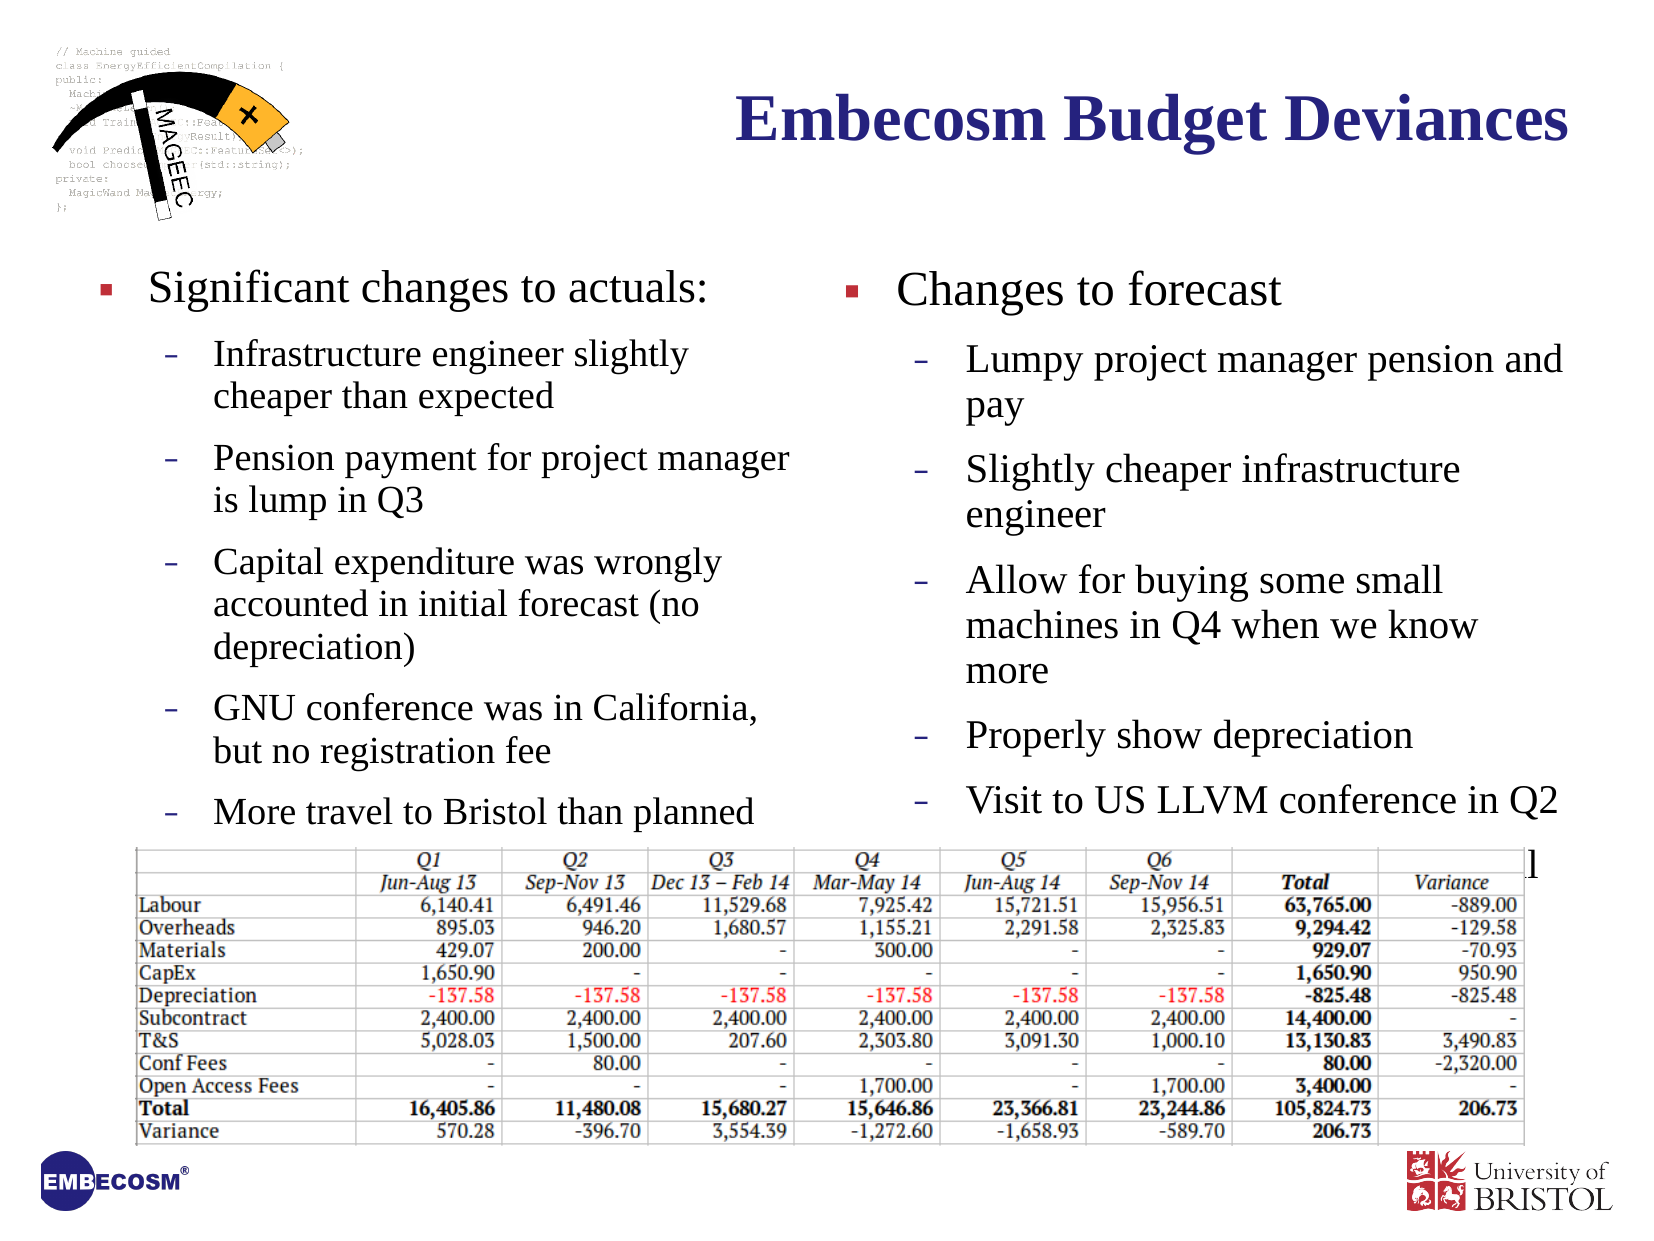

# Embecosm Budget Deviances
Significant changes to actuals:
Infrastructure engineer slightly cheaper than expected
Pension payment for project manager is lump in Q3
Capital expenditure was wrongly accounted in initial forecast (no depreciation)
GNU conference was in California, but no registration fee
More travel to Bristol than planned
Changes to forecast
Lumpy project manager pension and pay
Slightly cheaper infrastructure engineer
Allow for buying some small machines in Q4 when we know more
Properly show depreciation
Visit to US LLVM conference in Q2
Planned conferences have no/small conference fees – move to travel